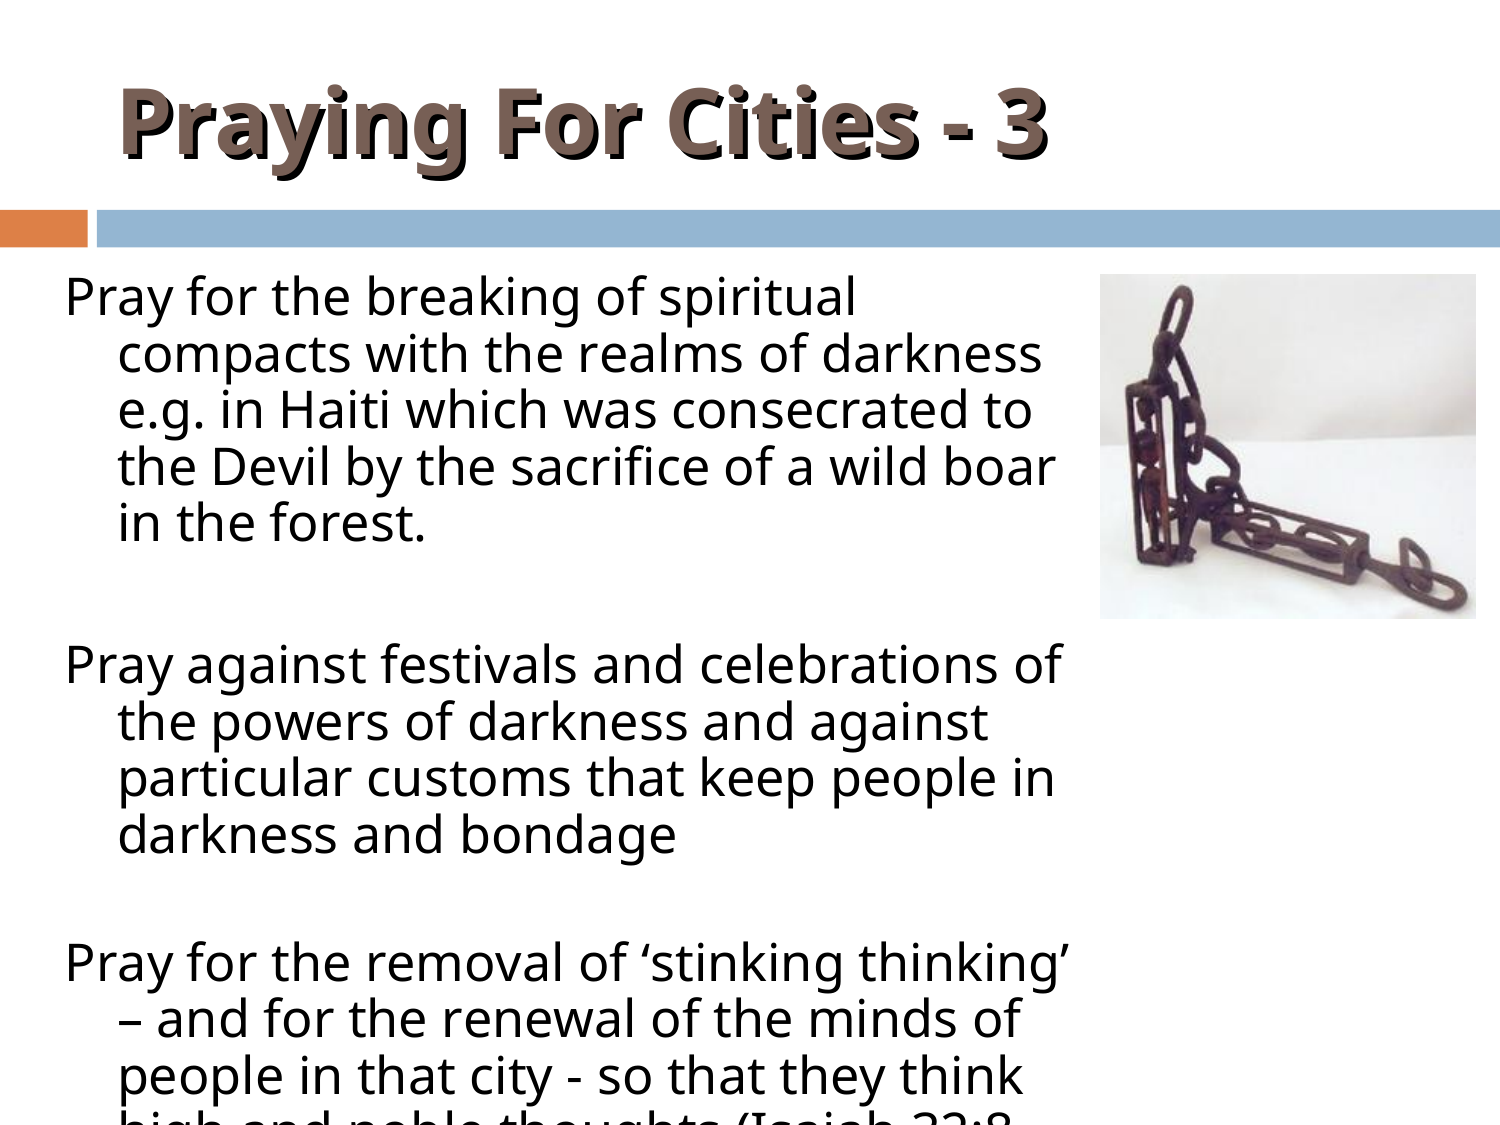

# Praying For Cities - 3
Pray for the breaking of spiritual compacts with the realms of darkness e.g. in Haiti which was consecrated to the Devil by the sacrifice of a wild boar in the forest.
Pray against festivals and celebrations of the powers of darkness and against particular customs that keep people in darkness and bondage
Pray for the removal of ‘stinking thinking’ – and for the renewal of the minds of people in that city - so that they think high and noble thoughts (Isaiah 32:8, Philippians 4:8)